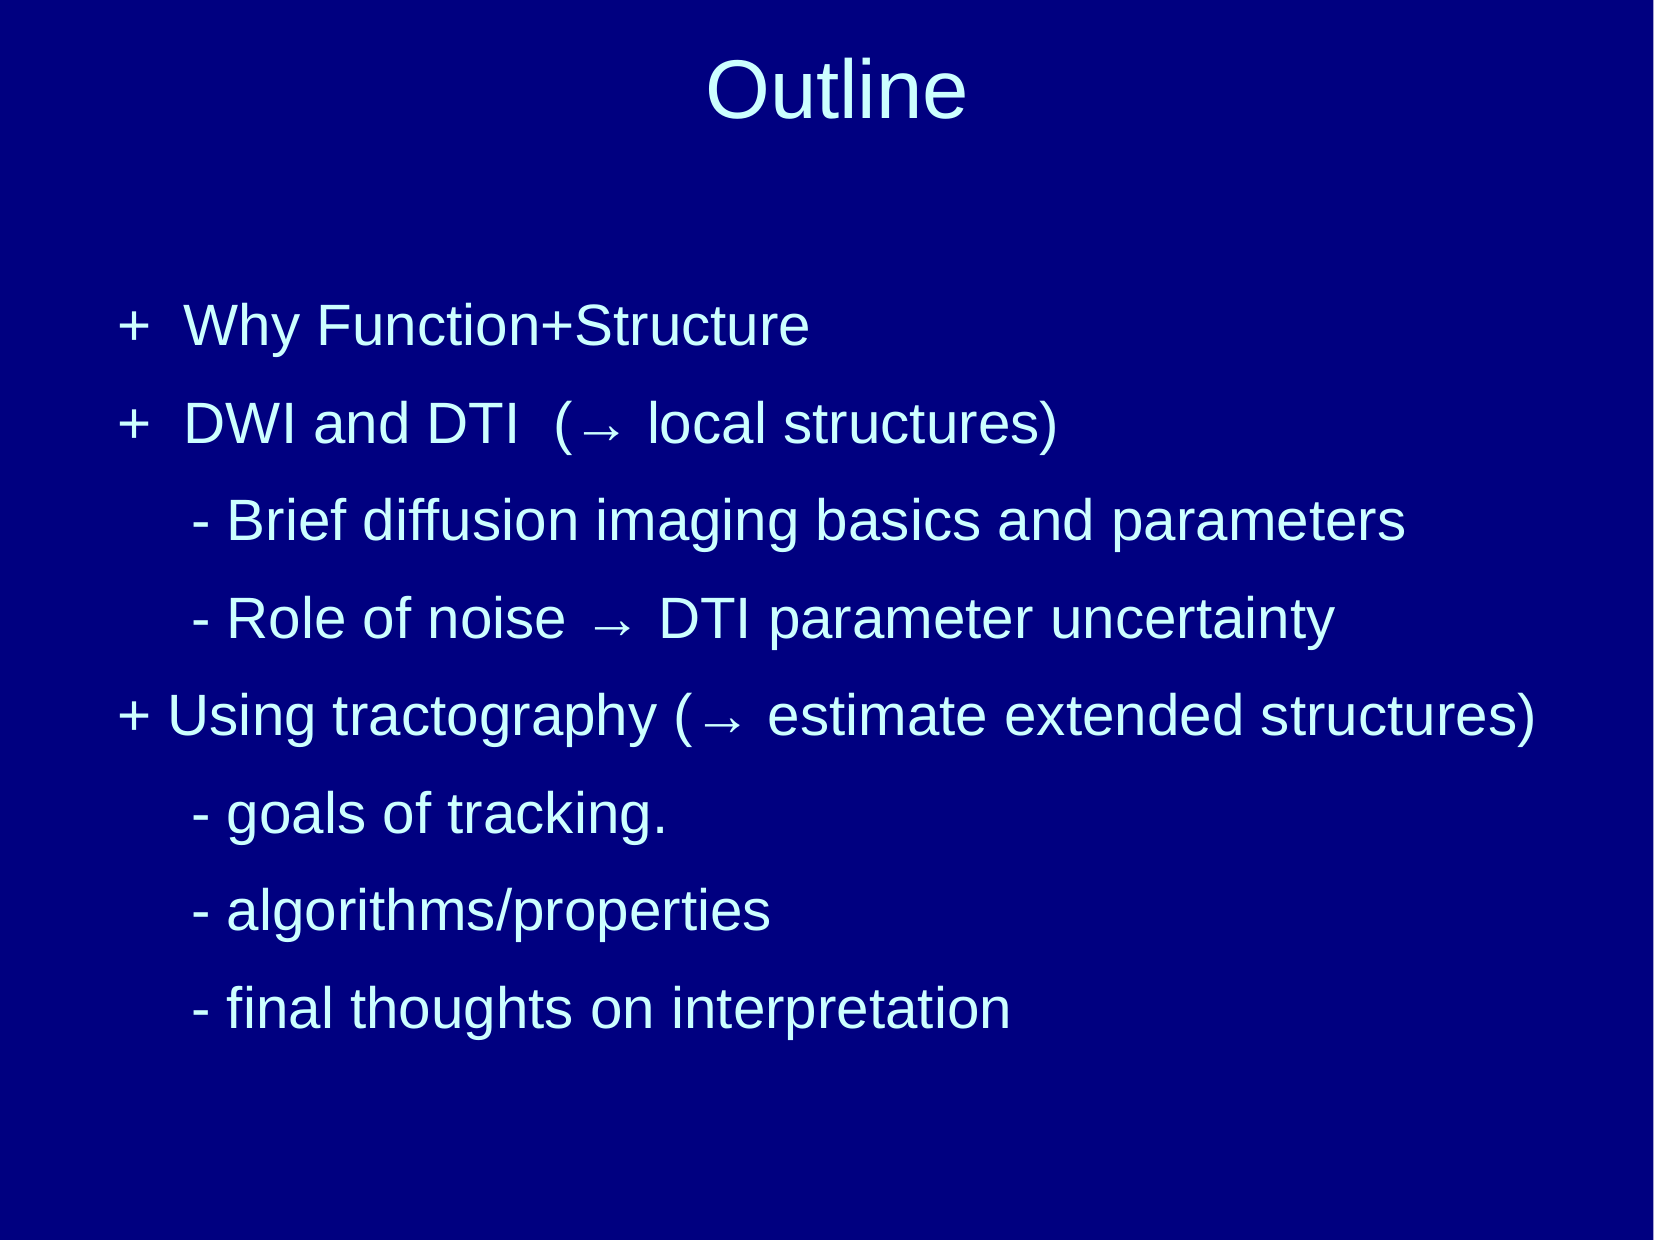

# Outline
+ Why Function+Structure
+ DWI and DTI (→ local structures)
	- Brief diffusion imaging basics and parameters
	- Role of noise → DTI parameter uncertainty
+ Using tractography (→ estimate extended structures)
	- goals of tracking.
	- algorithms/properties
	- final thoughts on interpretation